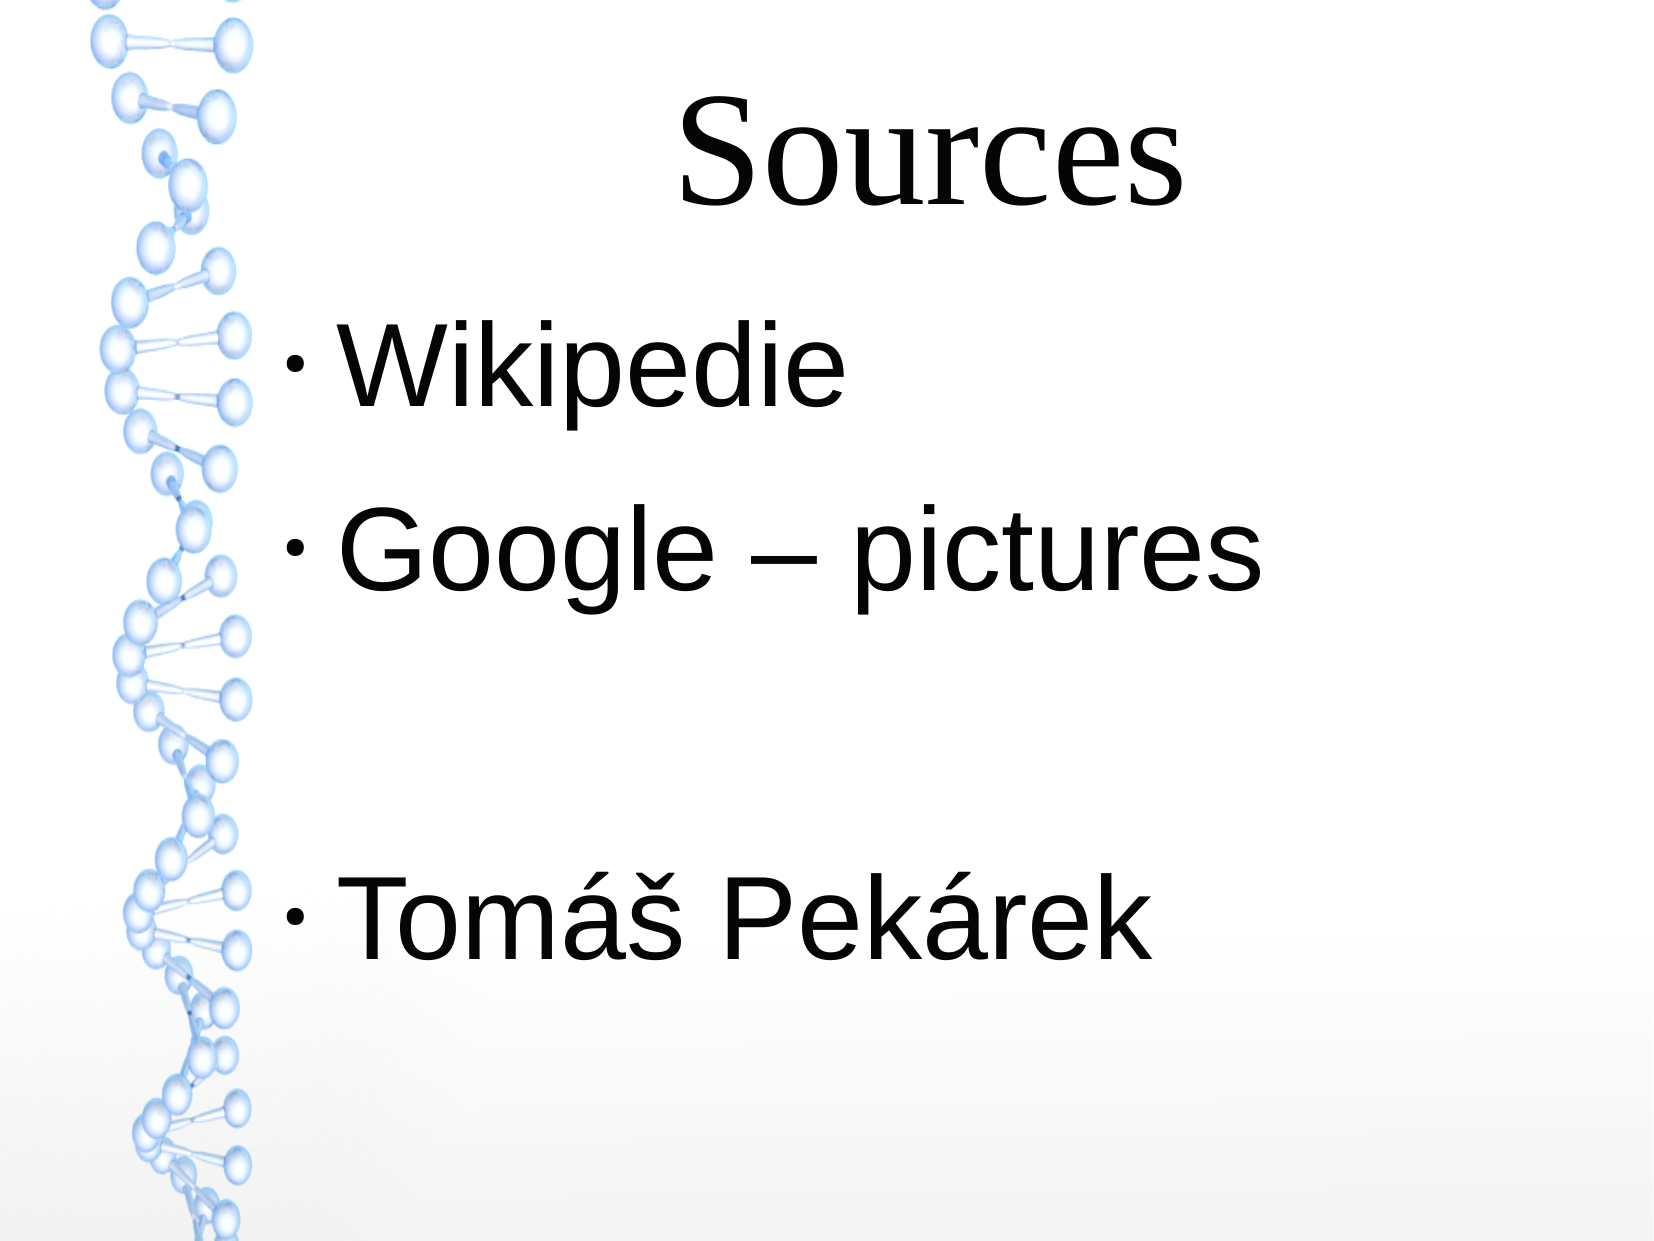

# Sources
Wikipedie
Google – pictures
Tomáš Pekárek